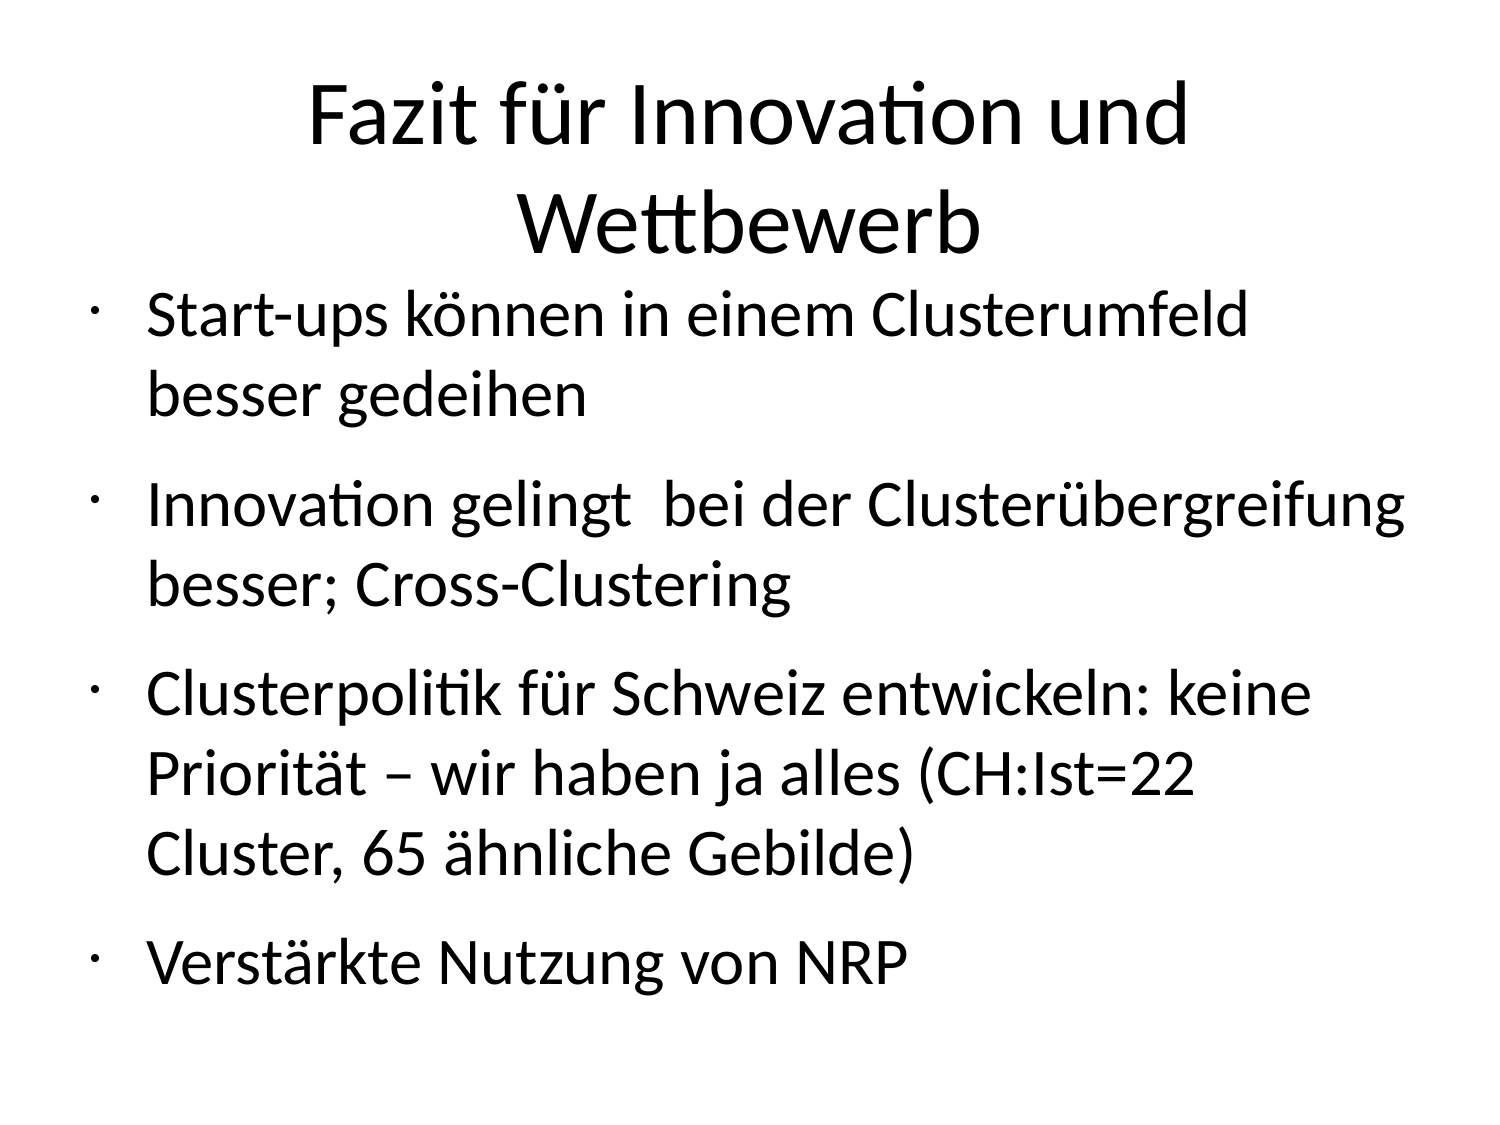

# Fazit für Innovation und Wettbewerb
Start-ups können in einem Clusterumfeld besser gedeihen
Innovation gelingt bei der Clusterübergreifung besser; Cross-Clustering
Clusterpolitik für Schweiz entwickeln: keine Priorität – wir haben ja alles (CH:Ist=22 Cluster, 65 ähnliche Gebilde)
Verstärkte Nutzung von NRP